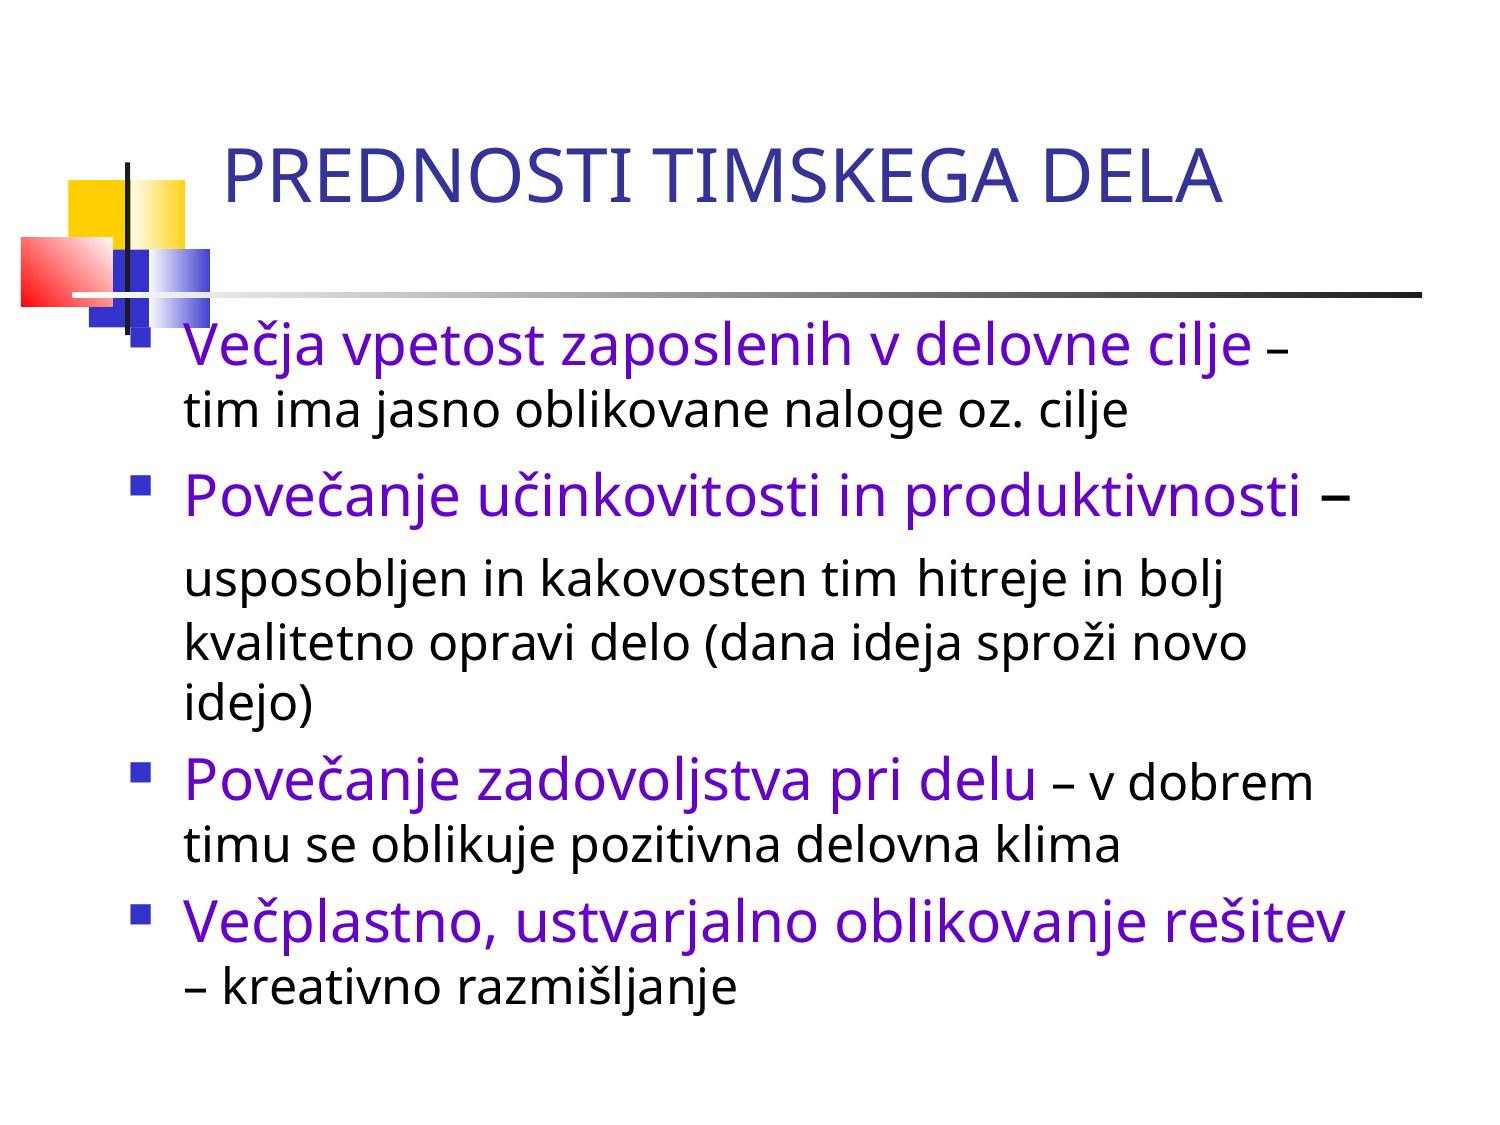

# PREDNOSTI TIMSKEGA DELA
Večja vpetost zaposlenih v delovne cilje – tim ima jasno oblikovane naloge oz. cilje
Povečanje učinkovitosti in produktivnosti – usposobljen in kakovosten tim hitreje in bolj kvalitetno opravi delo (dana ideja sproži novo idejo)
Povečanje zadovoljstva pri delu – v dobrem timu se oblikuje pozitivna delovna klima
Večplastno, ustvarjalno oblikovanje rešitev – kreativno razmišljanje